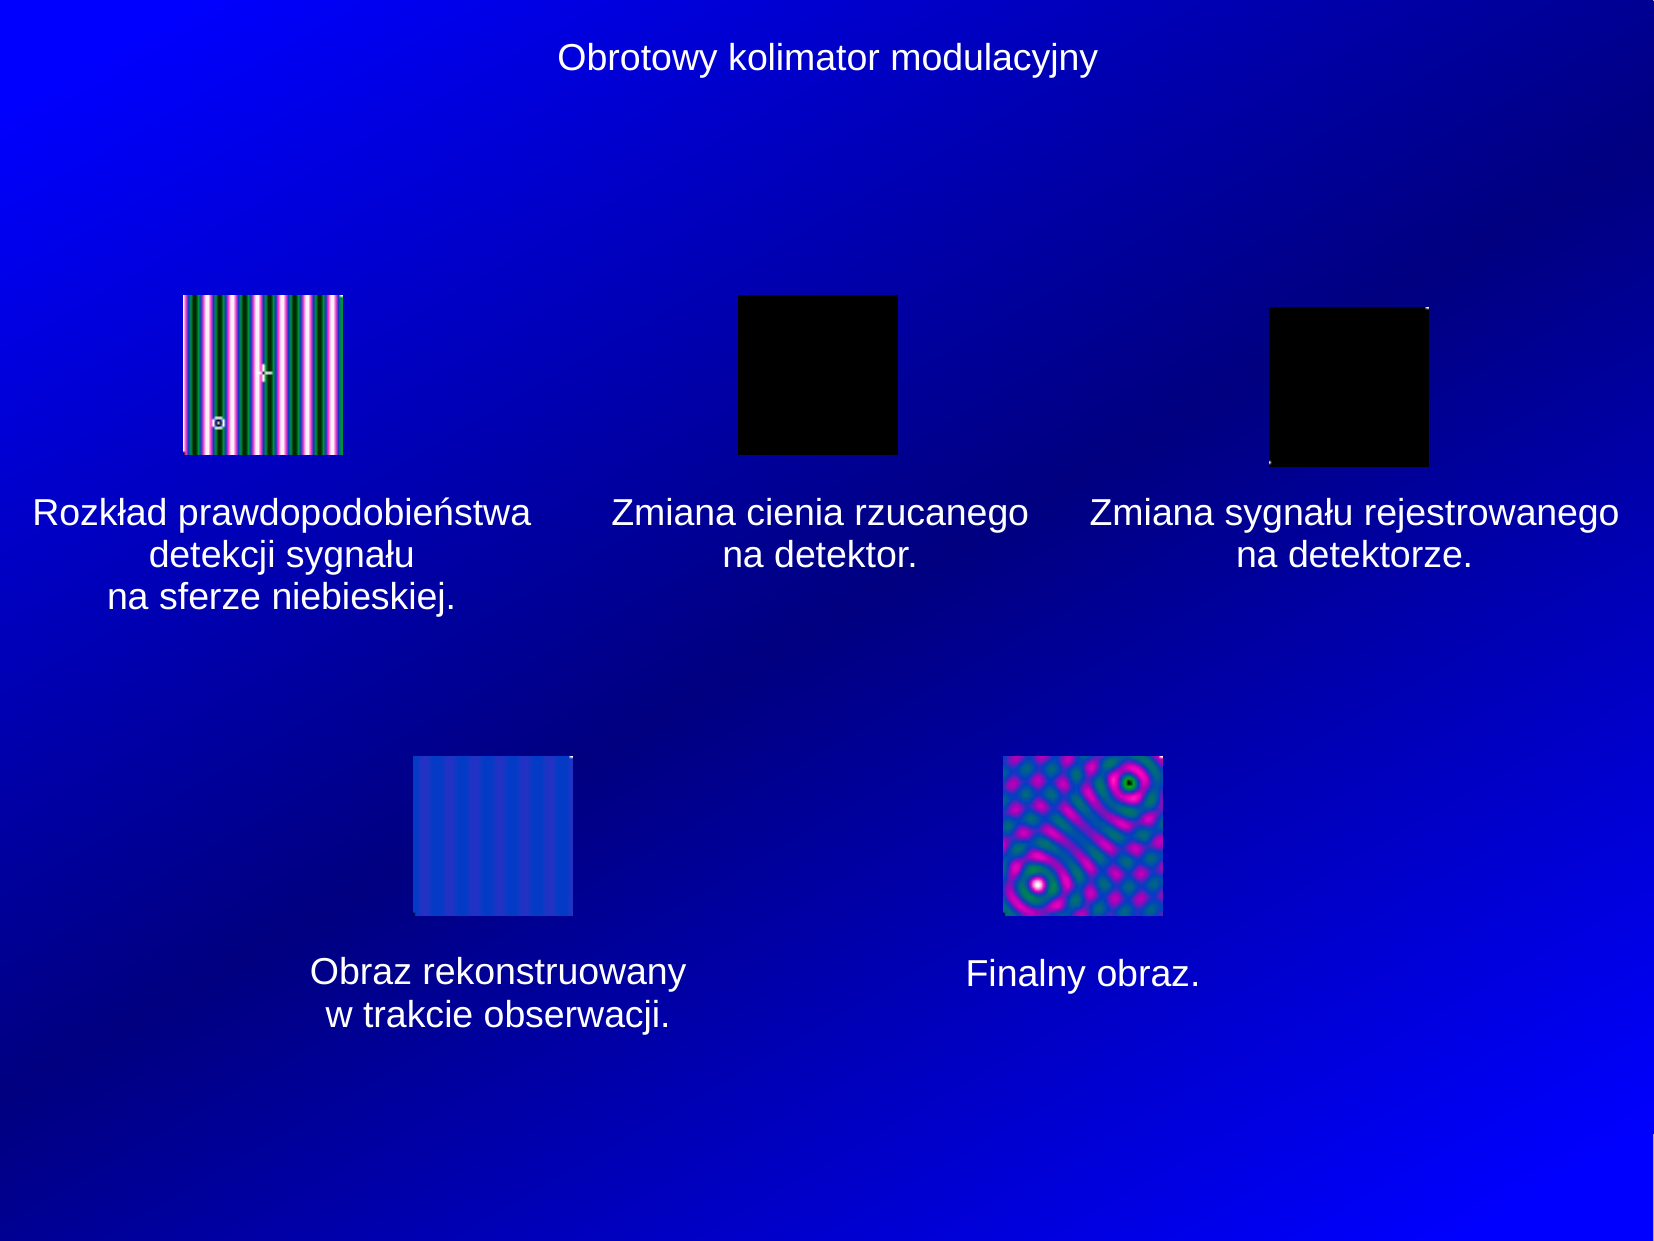

Obrotowy kolimator modulacyjny
Rozkład prawdopodobieństwa
detekcji sygnału
na sferze niebieskiej.
Zmiana cienia rzucanego
na detektor.
Zmiana sygnału rejestrowanego
na detektorze.
Obraz rekonstruowany
w trakcie obserwacji.
Finalny obraz.